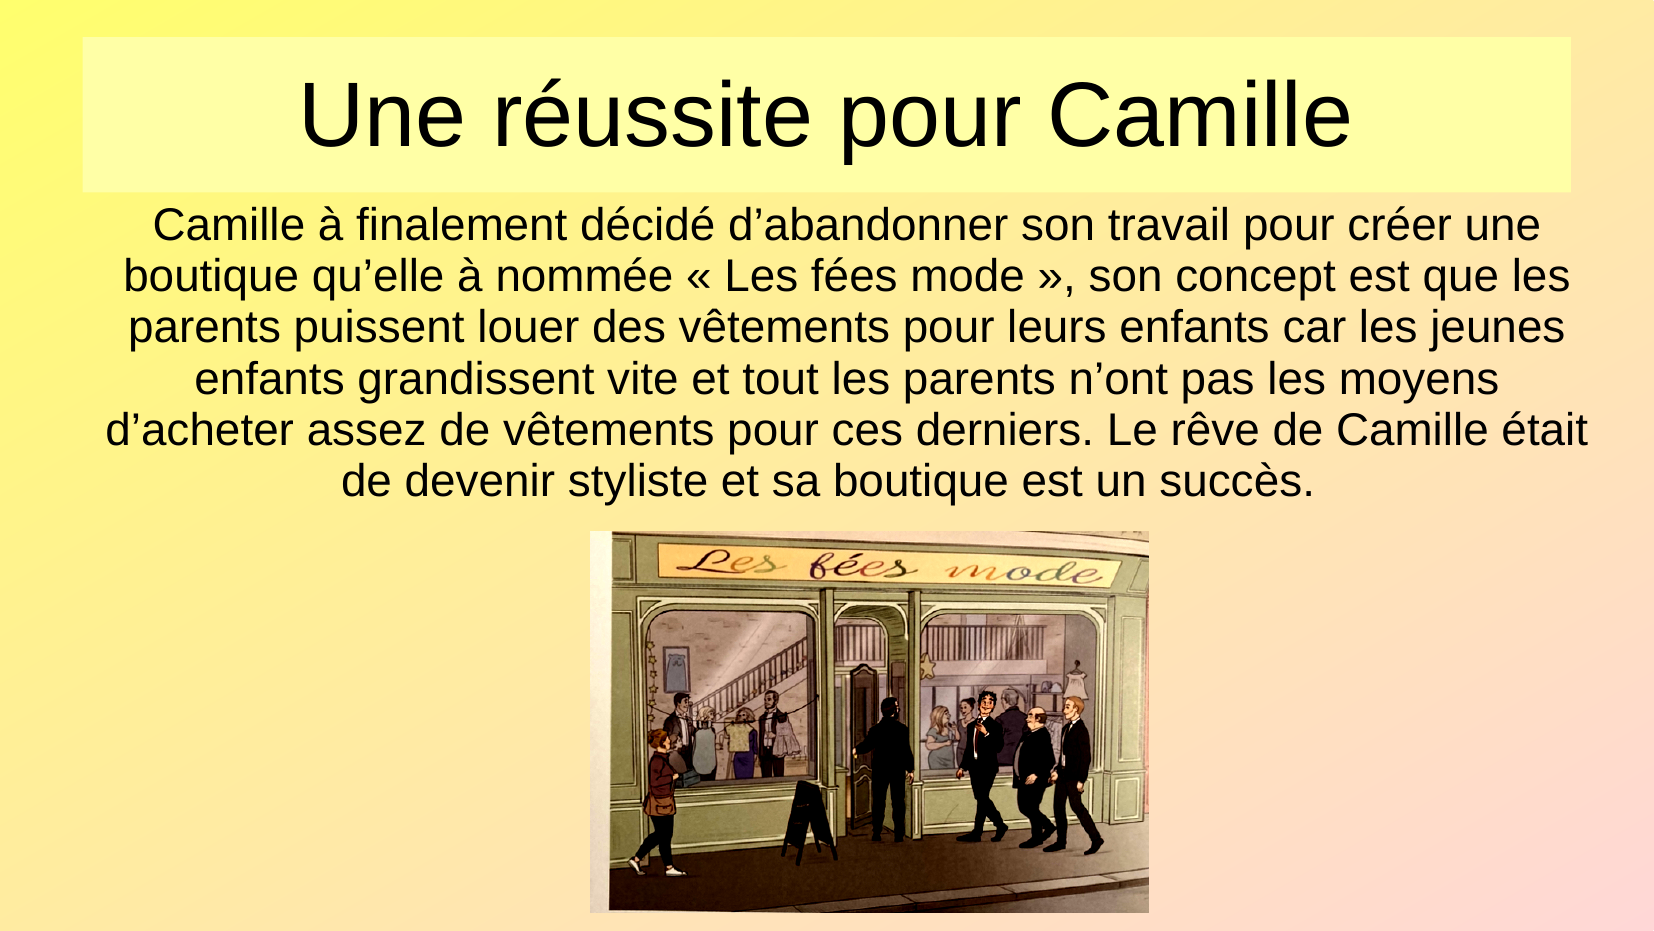

# Une réussite pour Camille
Camille à finalement décidé d’abandonner son travail pour créer une boutique qu’elle à nommée « Les fées mode », son concept est que les parents puissent louer des vêtements pour leurs enfants car les jeunes enfants grandissent vite et tout les parents n’ont pas les moyens d’acheter assez de vêtements pour ces derniers. Le rêve de Camille était de devenir styliste et sa boutique est un succès.